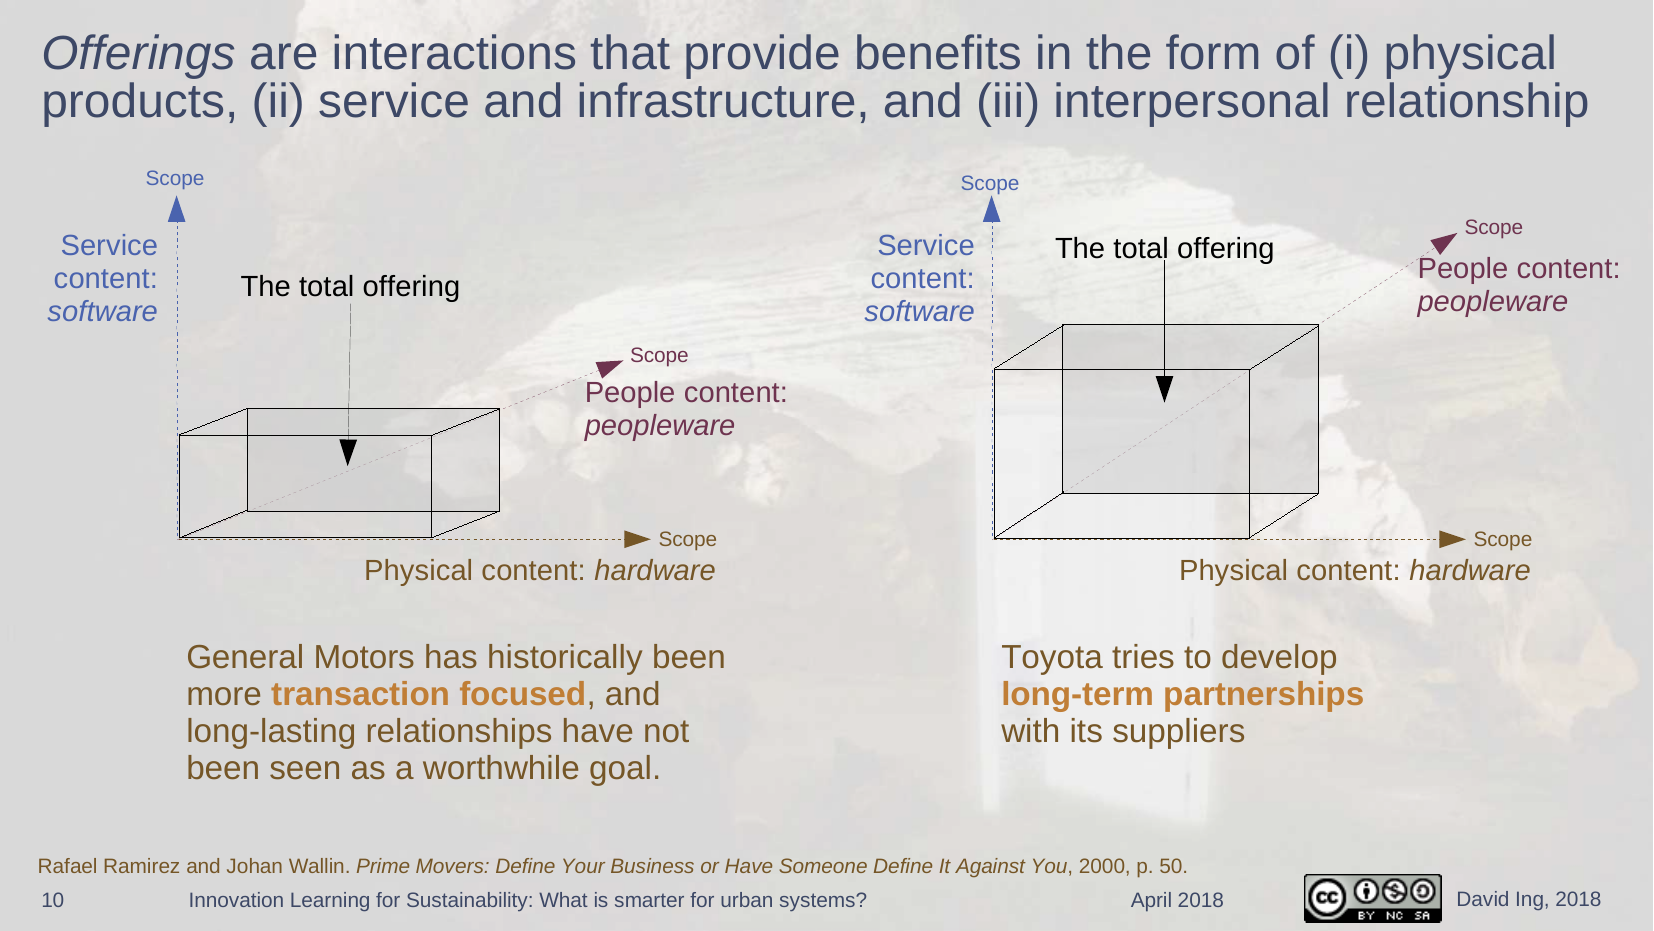

# Offerings are interactions that provide benefits in the form of (i) physical products, (ii) service and infrastructure, and (iii) interpersonal relationship
Scope
Scope
Scope
Service content: software
Service content: software
The total offering
People content:
peopleware
The total offering
Scope
People content:
peopleware
Scope
Scope
Physical content: hardware
Physical content: hardware
General Motors has historically been more transaction focused, and long-lasting relationships have not been seen as a worthwhile goal.
Toyota tries to develop
long-term partnerships
with its suppliers
Rafael Ramirez and Johan Wallin. Prime Movers: Define Your Business or Have Someone Define It Against You, 2000, p. 50.
Innovation Learning for Sustainability: What is smarter for urban systems?
April 2018
10